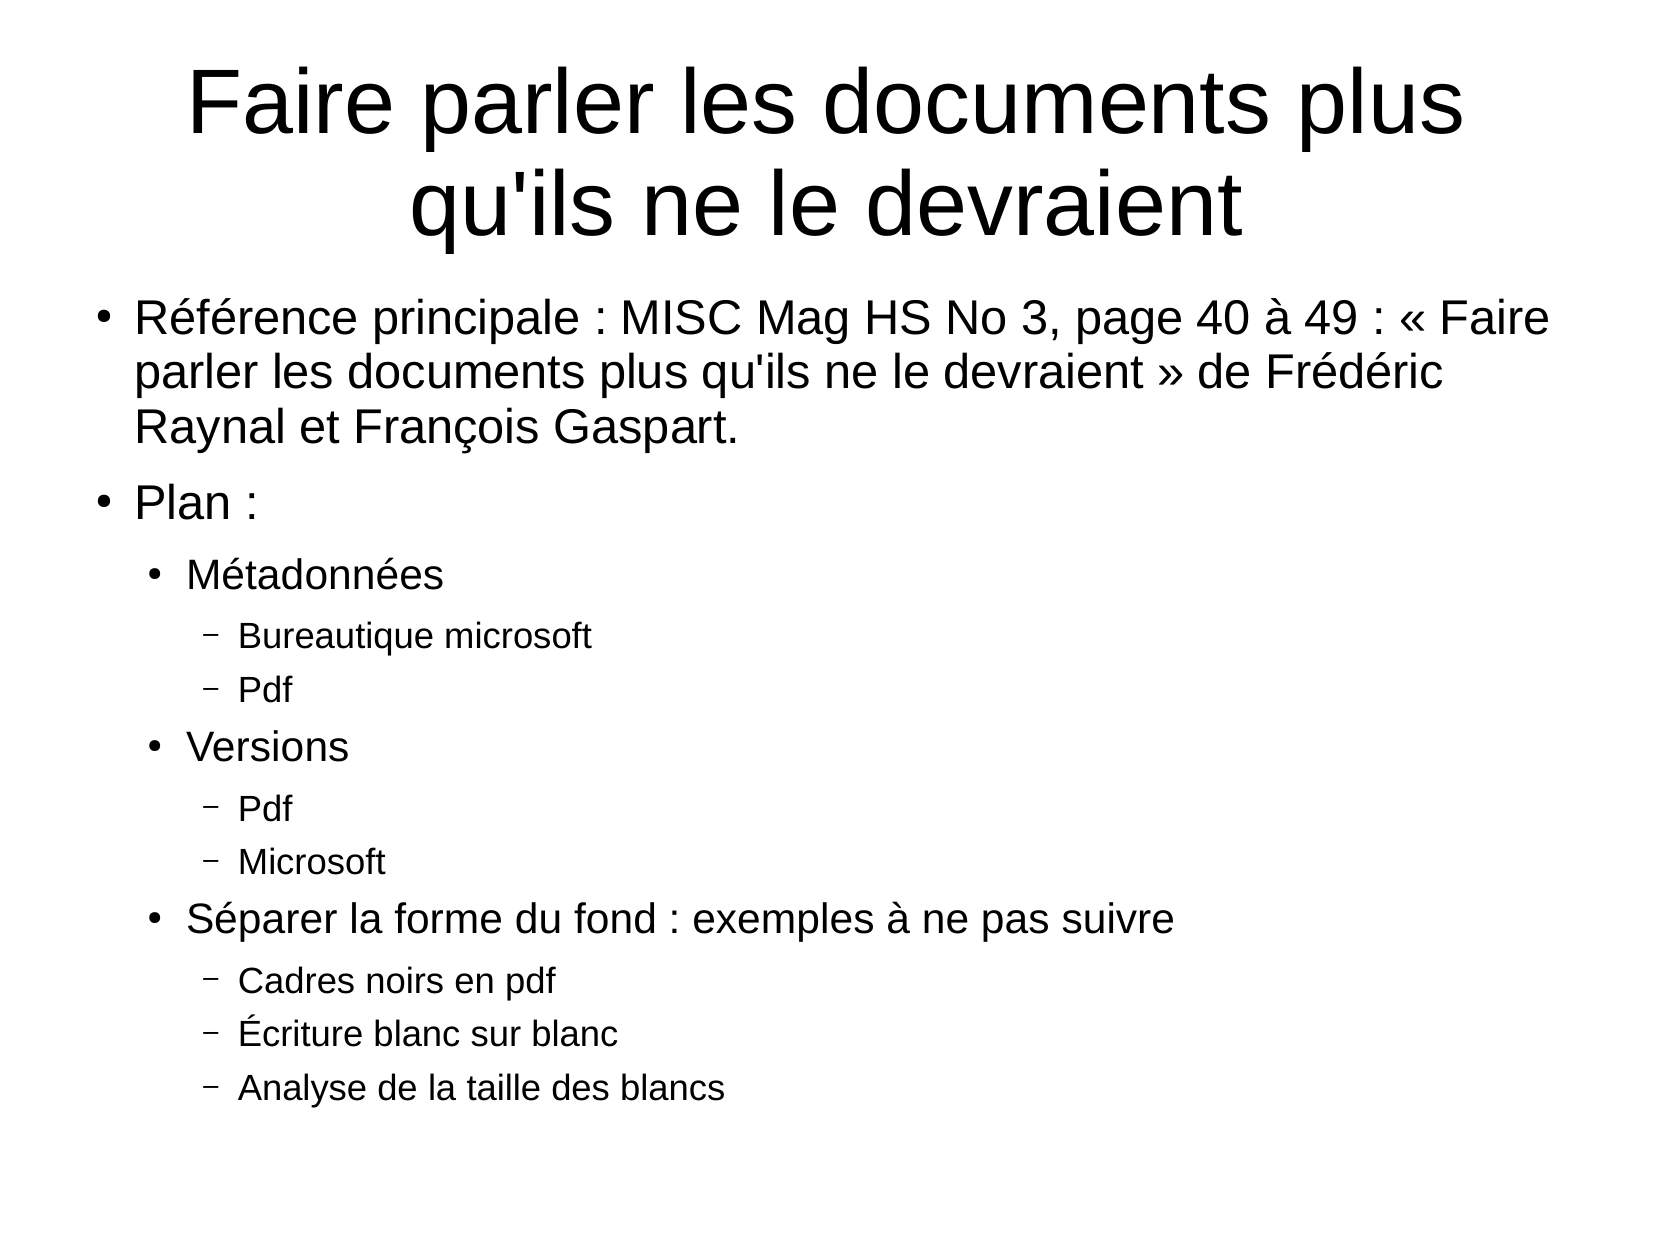

# Faire parler les documents plus qu'ils ne le devraient
Référence principale : MISC Mag HS No 3, page 40 à 49 : « Faire parler les documents plus qu'ils ne le devraient » de Frédéric Raynal et François Gaspart.
Plan :
Métadonnées
Bureautique microsoft
Pdf
Versions
Pdf
Microsoft
Séparer la forme du fond : exemples à ne pas suivre
Cadres noirs en pdf
Écriture blanc sur blanc
Analyse de la taille des blancs